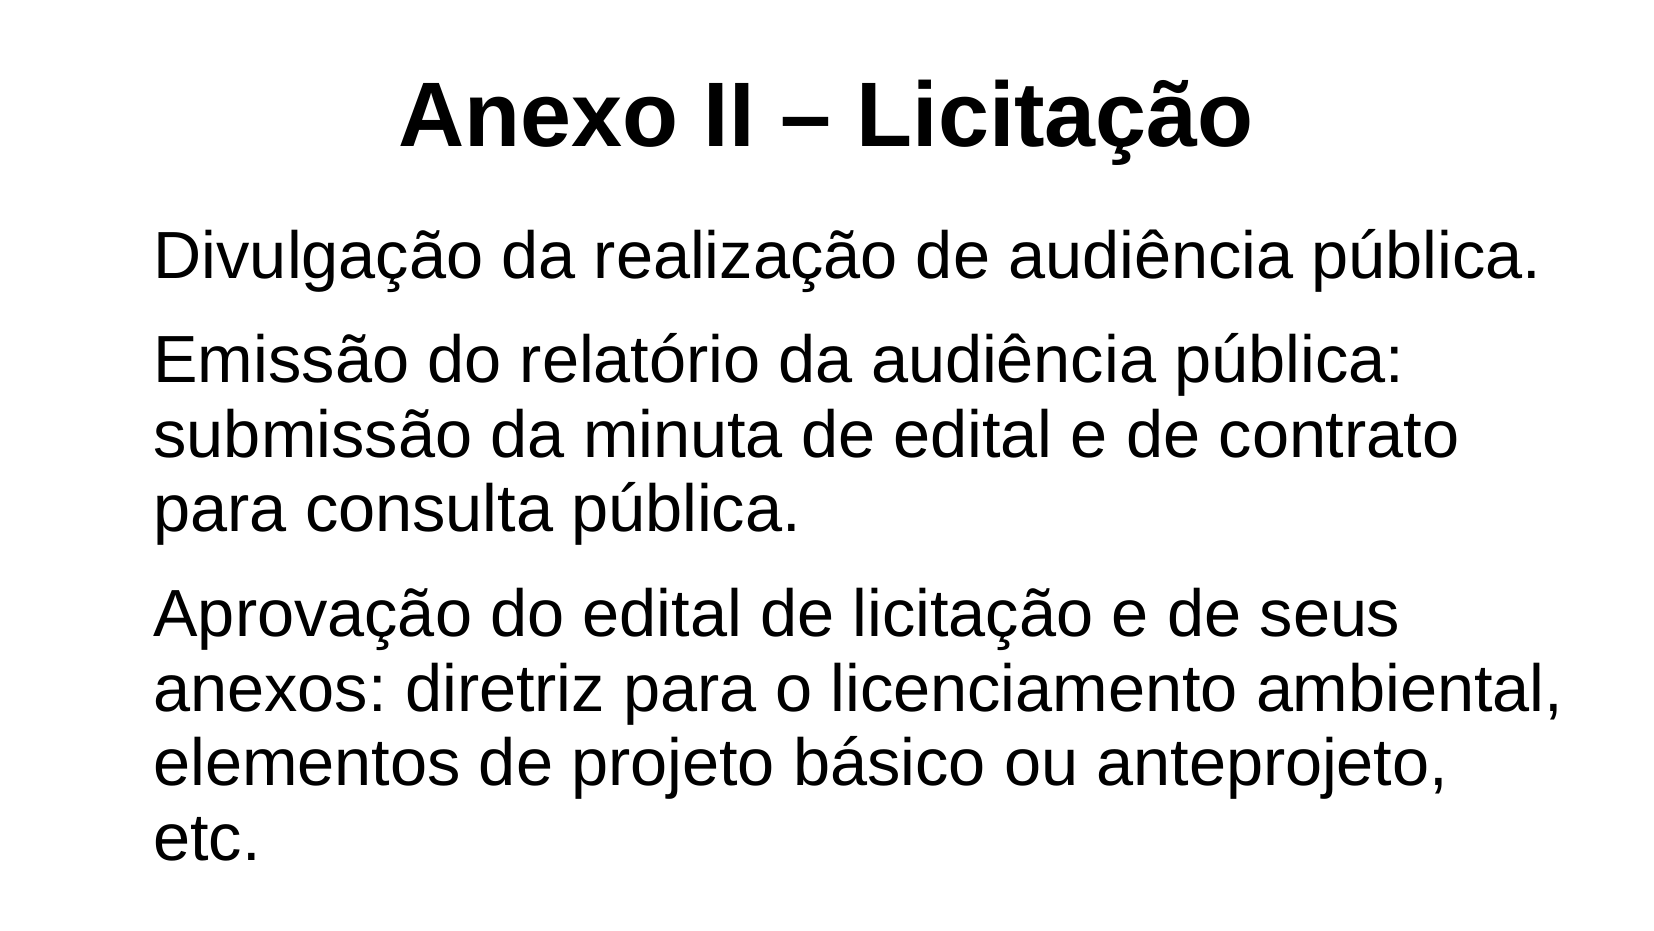

# Anexo II – Licitação
Divulgação da realização de audiência pública.
Emissão do relatório da audiência pública: submissão da minuta de edital e de contrato para consulta pública.
Aprovação do edital de licitação e de seus anexos: diretriz para o licenciamento ambiental, elementos de projeto básico ou anteprojeto, etc.